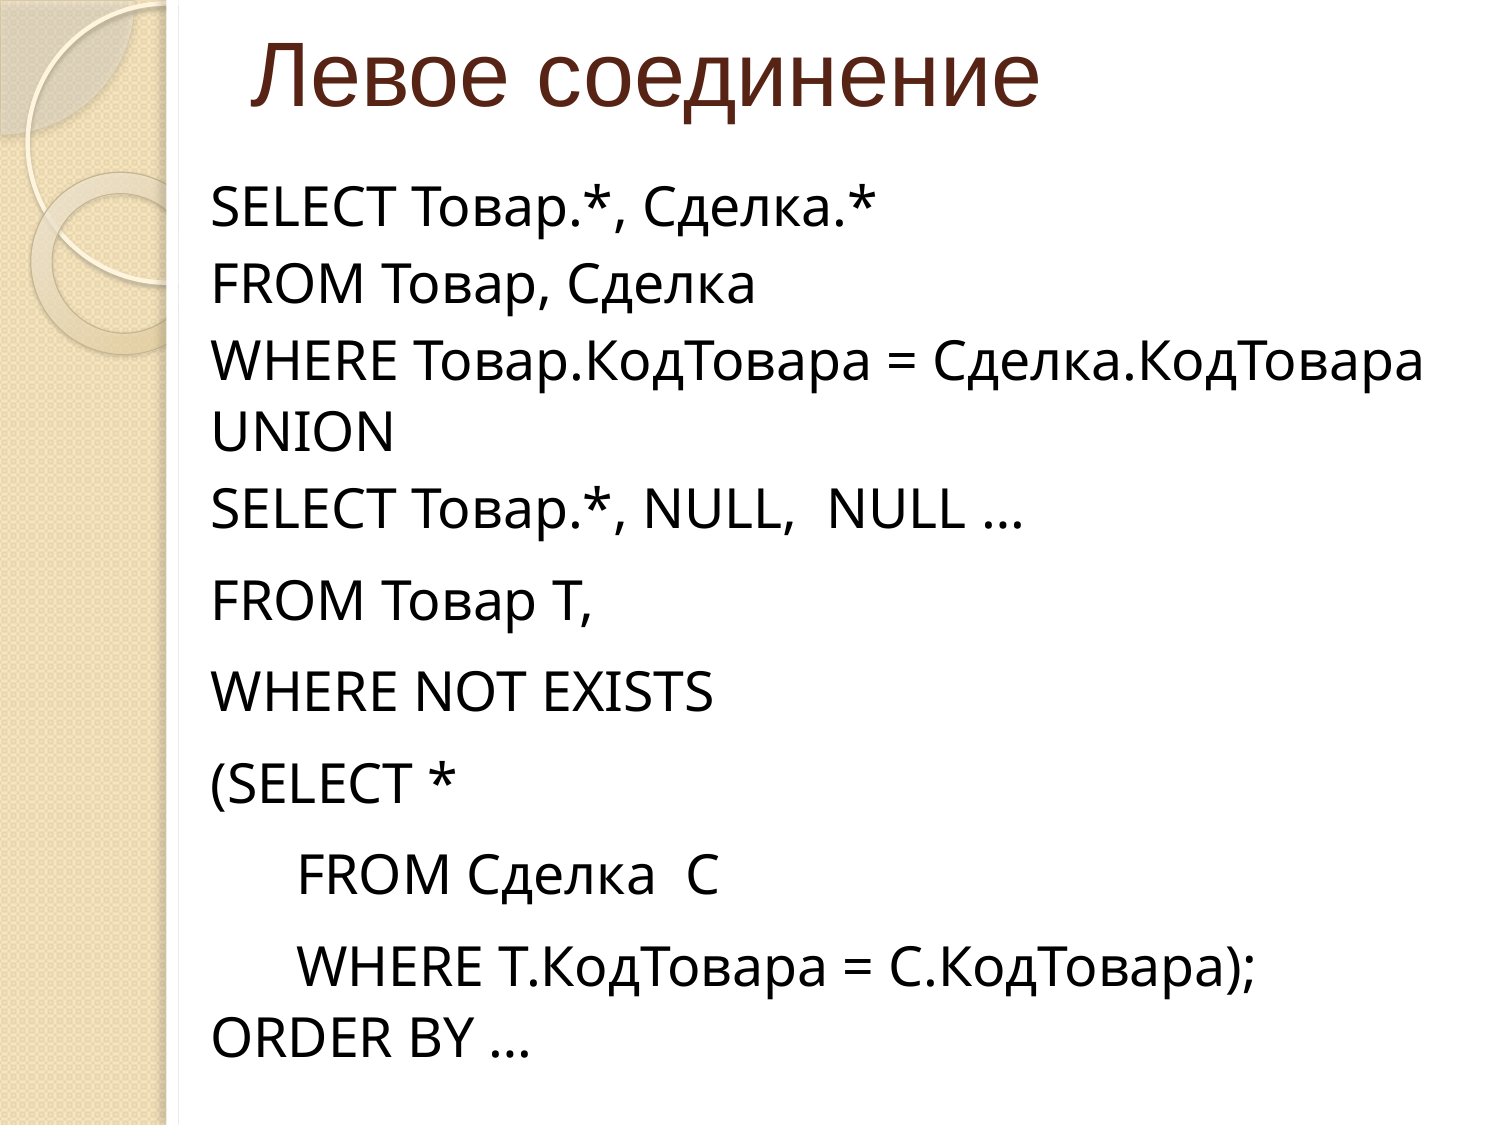

Левое соединение
# SELECT Товар.*, Сделка.*
FROM Товар, Сделка
WHERE Товар.КодТовара = Сделка.КодТовара
UNION
SELECT Товар.*, NULL, NULL …
FROM Товар Т,
WHERE NOT EXISTS
	(SELECT *
	 FROM Сделка С
	 WHERE Т.КодТовара = С.КодТовара);
ORDER BY …